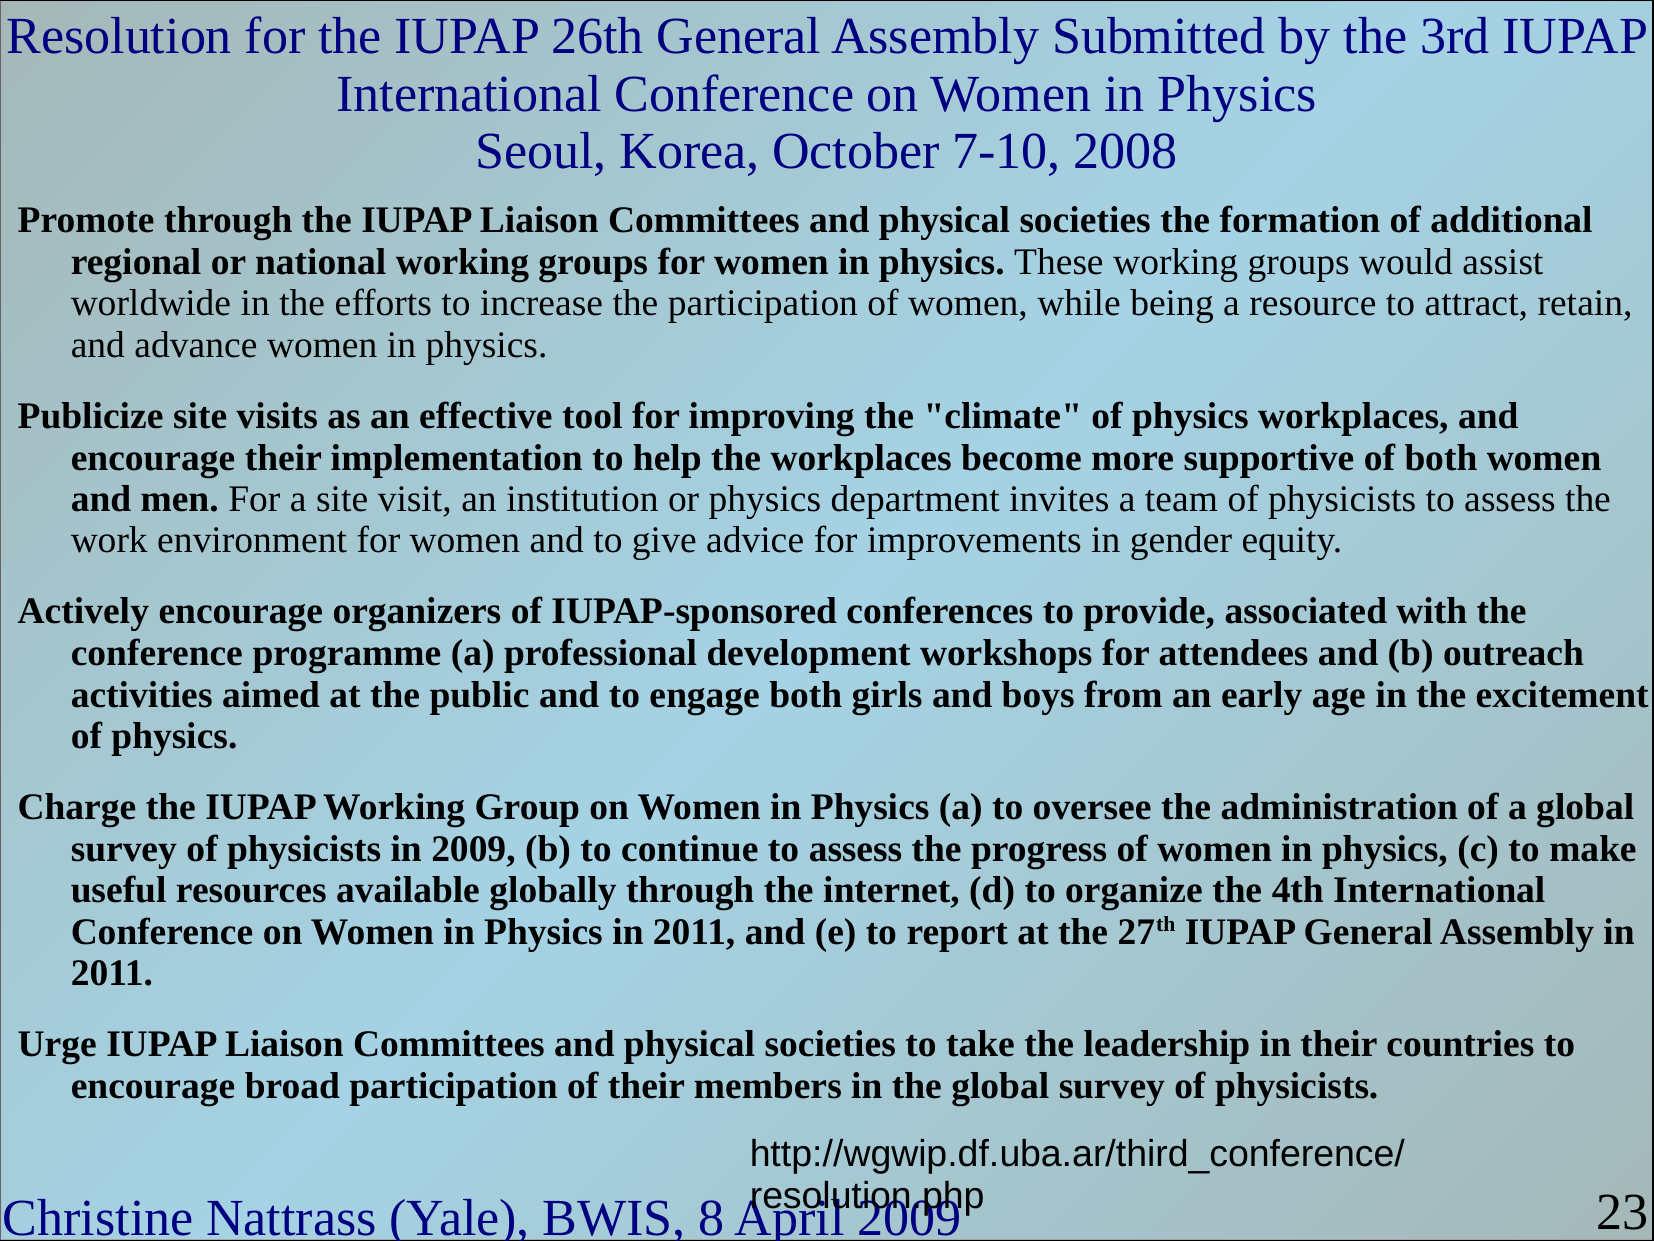

# Resolution for the IUPAP 26th General Assembly Submitted by the 3rd IUPAP International Conference on Women in Physics Seoul, Korea, October 7-10, 2008
Promote through the IUPAP Liaison Committees and physical societies the formation of additional regional or national working groups for women in physics. These working groups would assist worldwide in the efforts to increase the participation of women, while being a resource to attract, retain, and advance women in physics.
Publicize site visits as an effective tool for improving the "climate" of physics workplaces, and encourage their implementation to help the workplaces become more supportive of both women and men. For a site visit, an institution or physics department invites a team of physicists to assess the work environment for women and to give advice for improvements in gender equity.
Actively encourage organizers of IUPAP-sponsored conferences to provide, associated with the conference programme (a) professional development workshops for attendees and (b) outreach activities aimed at the public and to engage both girls and boys from an early age in the excitement of physics.
Charge the IUPAP Working Group on Women in Physics (a) to oversee the administration of a global survey of physicists in 2009, (b) to continue to assess the progress of women in physics, (c) to make useful resources available globally through the internet, (d) to organize the 4th International Conference on Women in Physics in 2011, and (e) to report at the 27th IUPAP General Assembly in 2011.
Urge IUPAP Liaison Committees and physical societies to take the leadership in their countries to encourage broad participation of their members in the global survey of physicists.
http://wgwip.df.uba.ar/third_conference/resolution.php